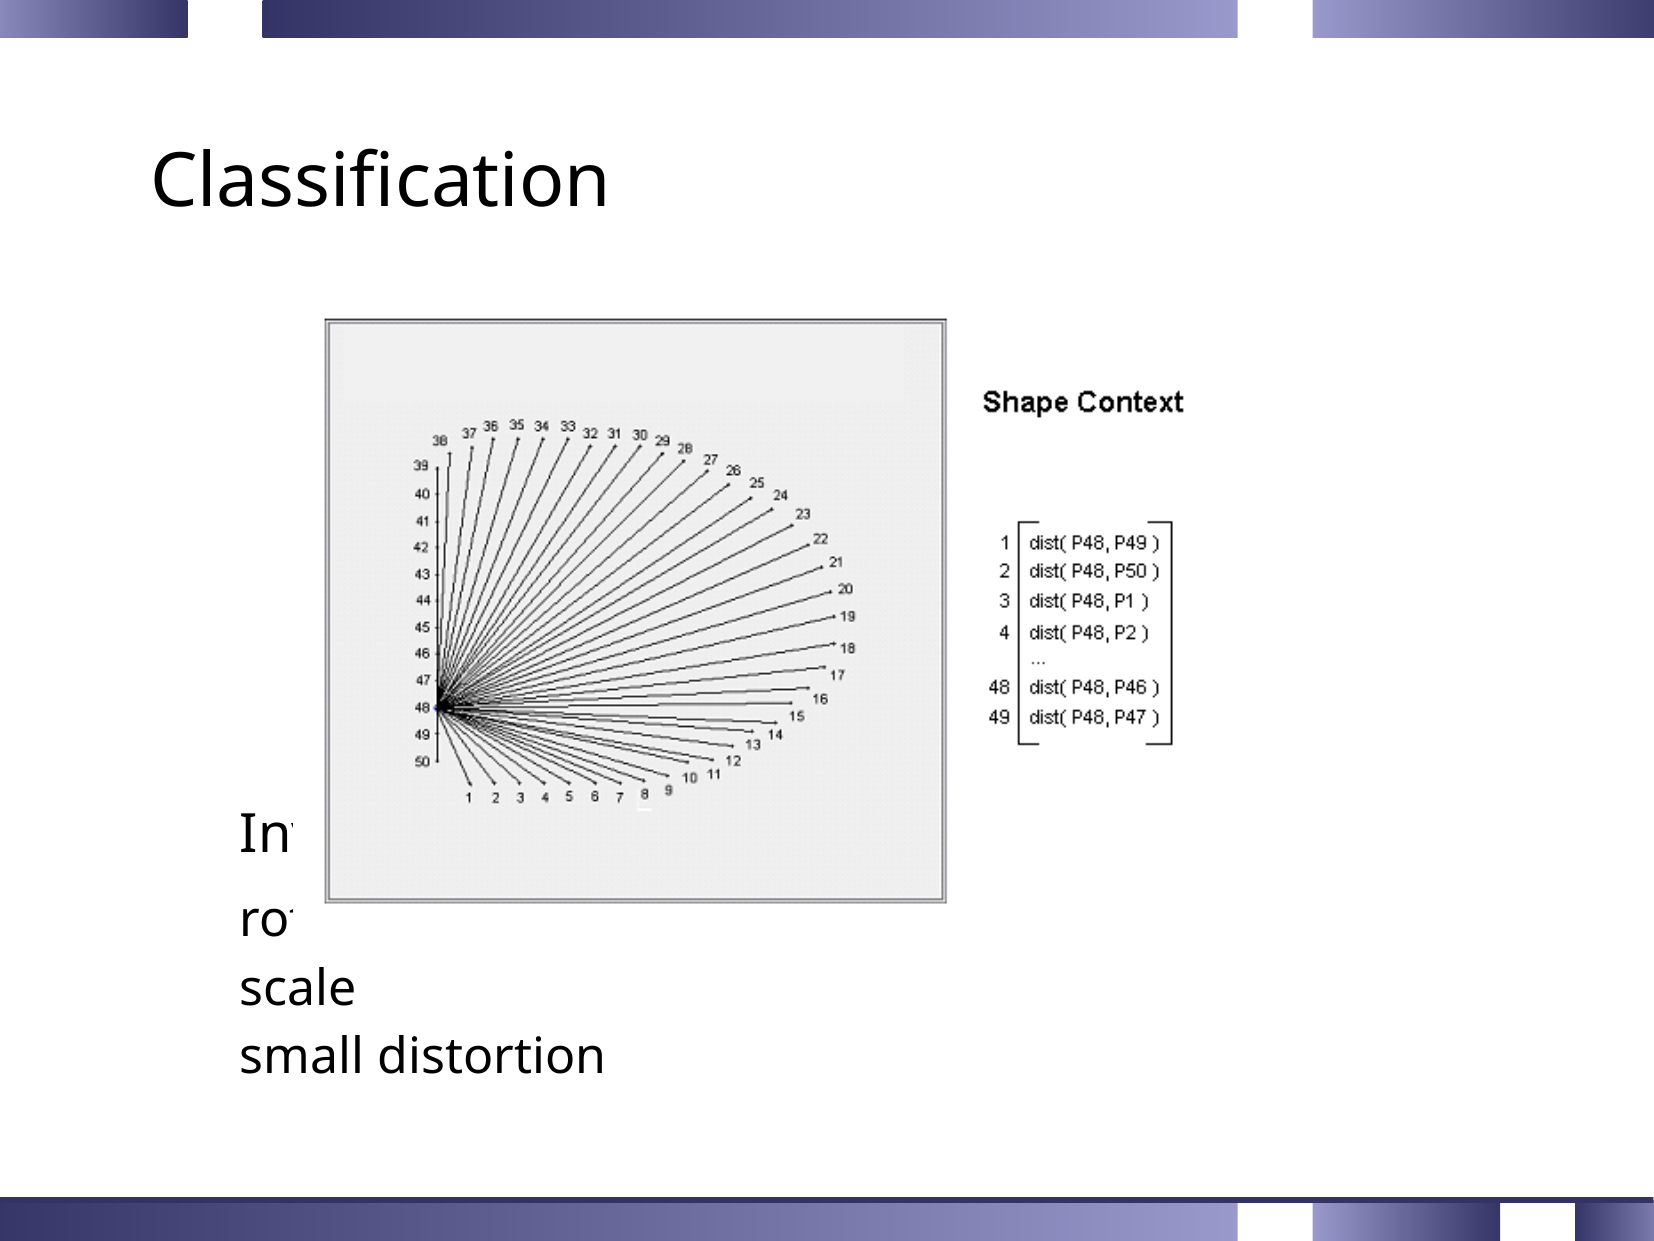

# Classification
 Training sample Query sample
Invariant to:
rotation
scale
small distortion